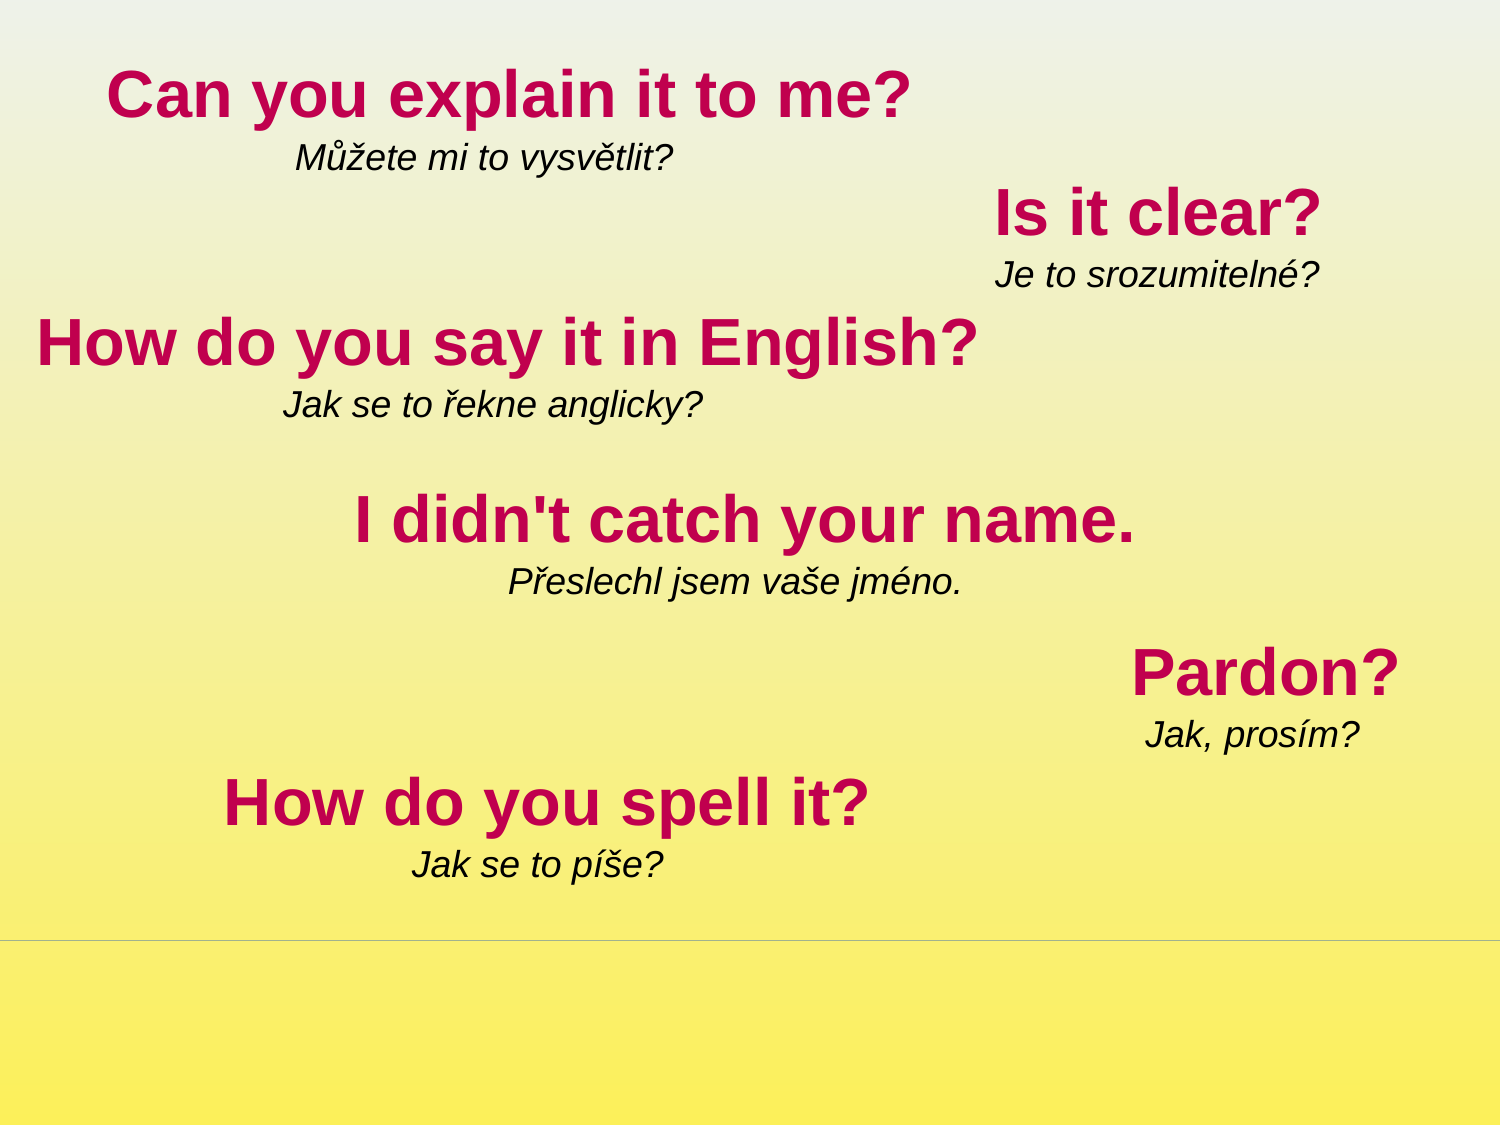

Can you explain it to me?
Můžete mi to vysvětlit?
Is it clear?
Je to srozumitelné?
How do you say it in English?
Jak se to řekne anglicky?
I didn't catch your name.
Přeslechl jsem vaše jméno.
Pardon?
Jak, prosím?
How do you spell it?
Jak se to píše?